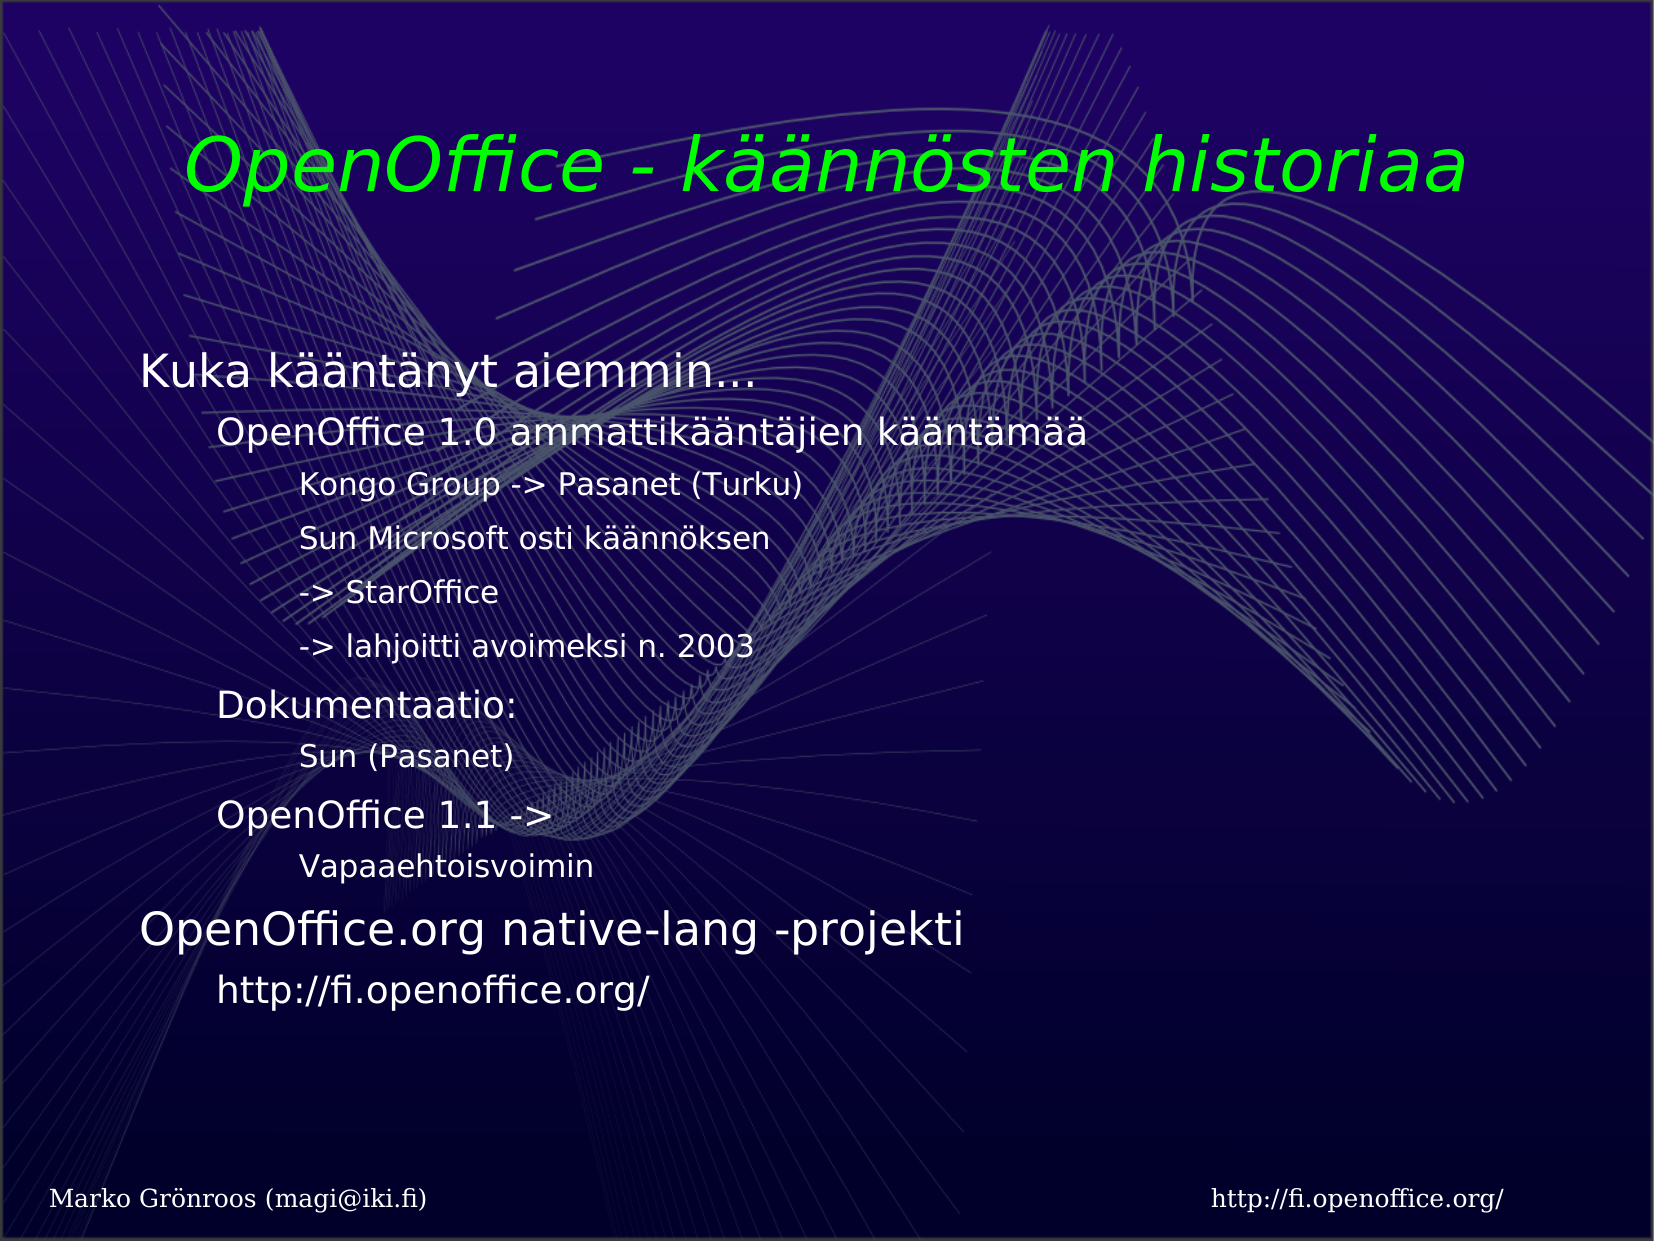

# OpenOffice - käännösten historiaa
Kuka kääntänyt aiemmin...
OpenOffice 1.0 ammattikääntäjien kääntämää
Kongo Group -> Pasanet (Turku)
Sun Microsoft osti käännöksen
-> StarOffice
-> lahjoitti avoimeksi n. 2003
Dokumentaatio:
Sun (Pasanet)
OpenOffice 1.1 ->
Vapaaehtoisvoimin
OpenOffice.org native-lang -projekti
http://fi.openoffice.org/